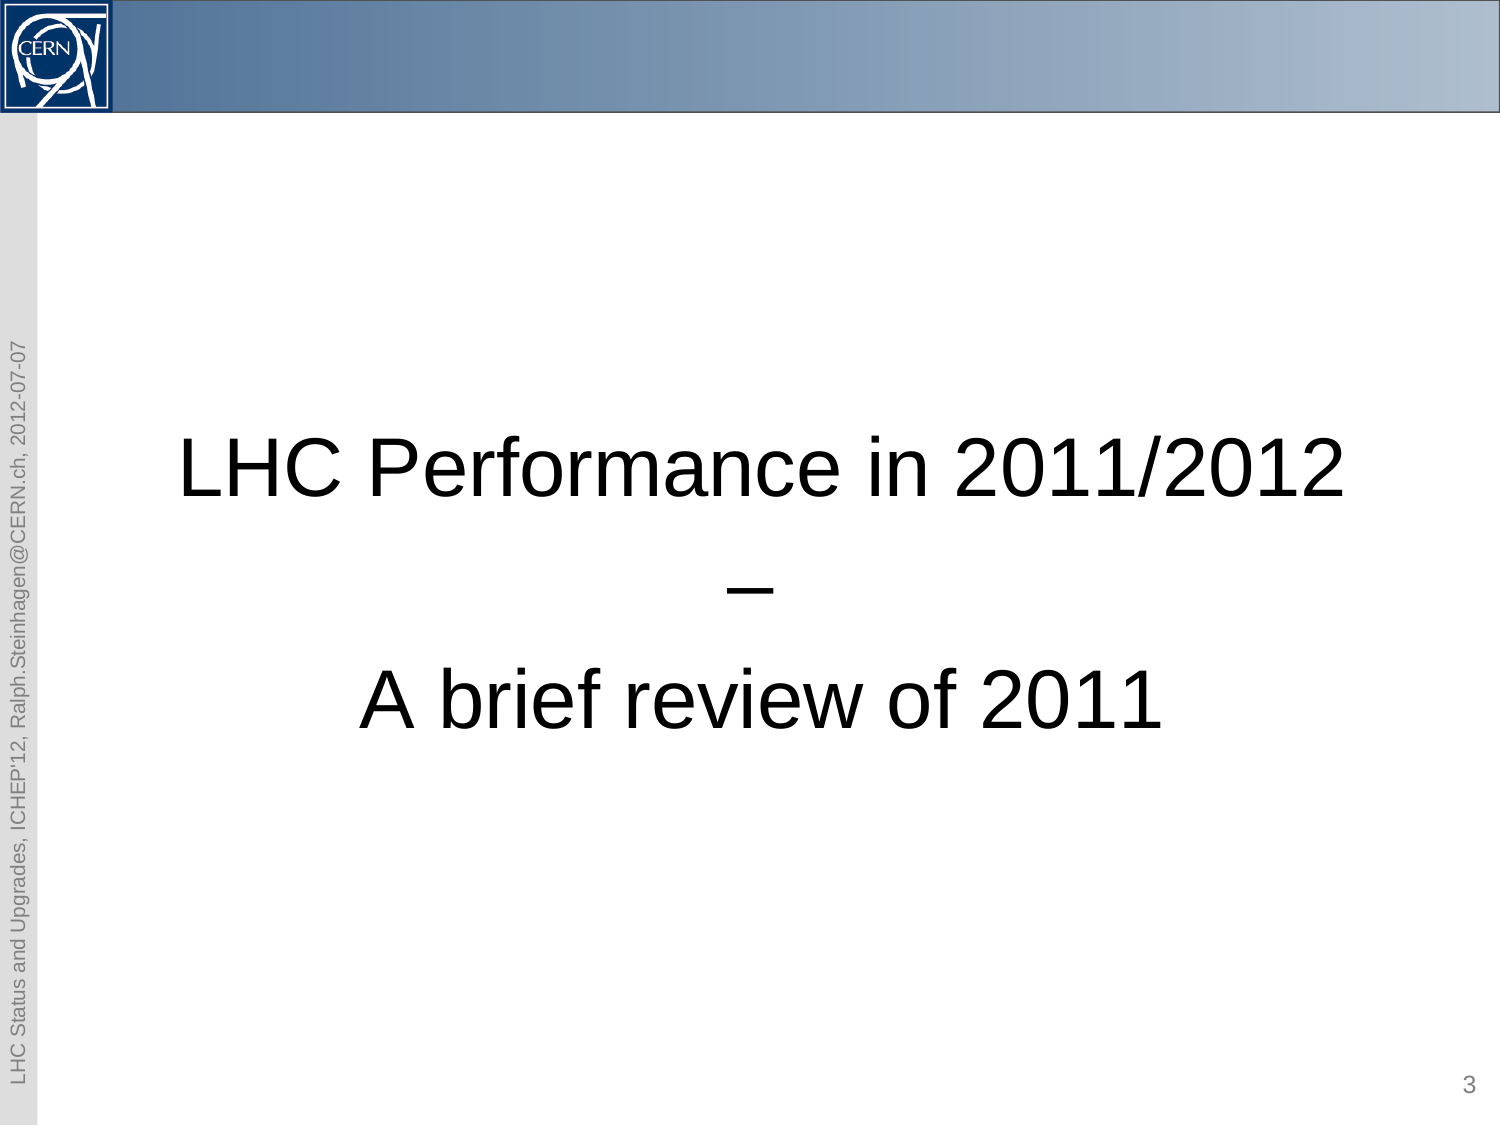

#
LHC Performance in 2011/2012
–
A brief review of 2011